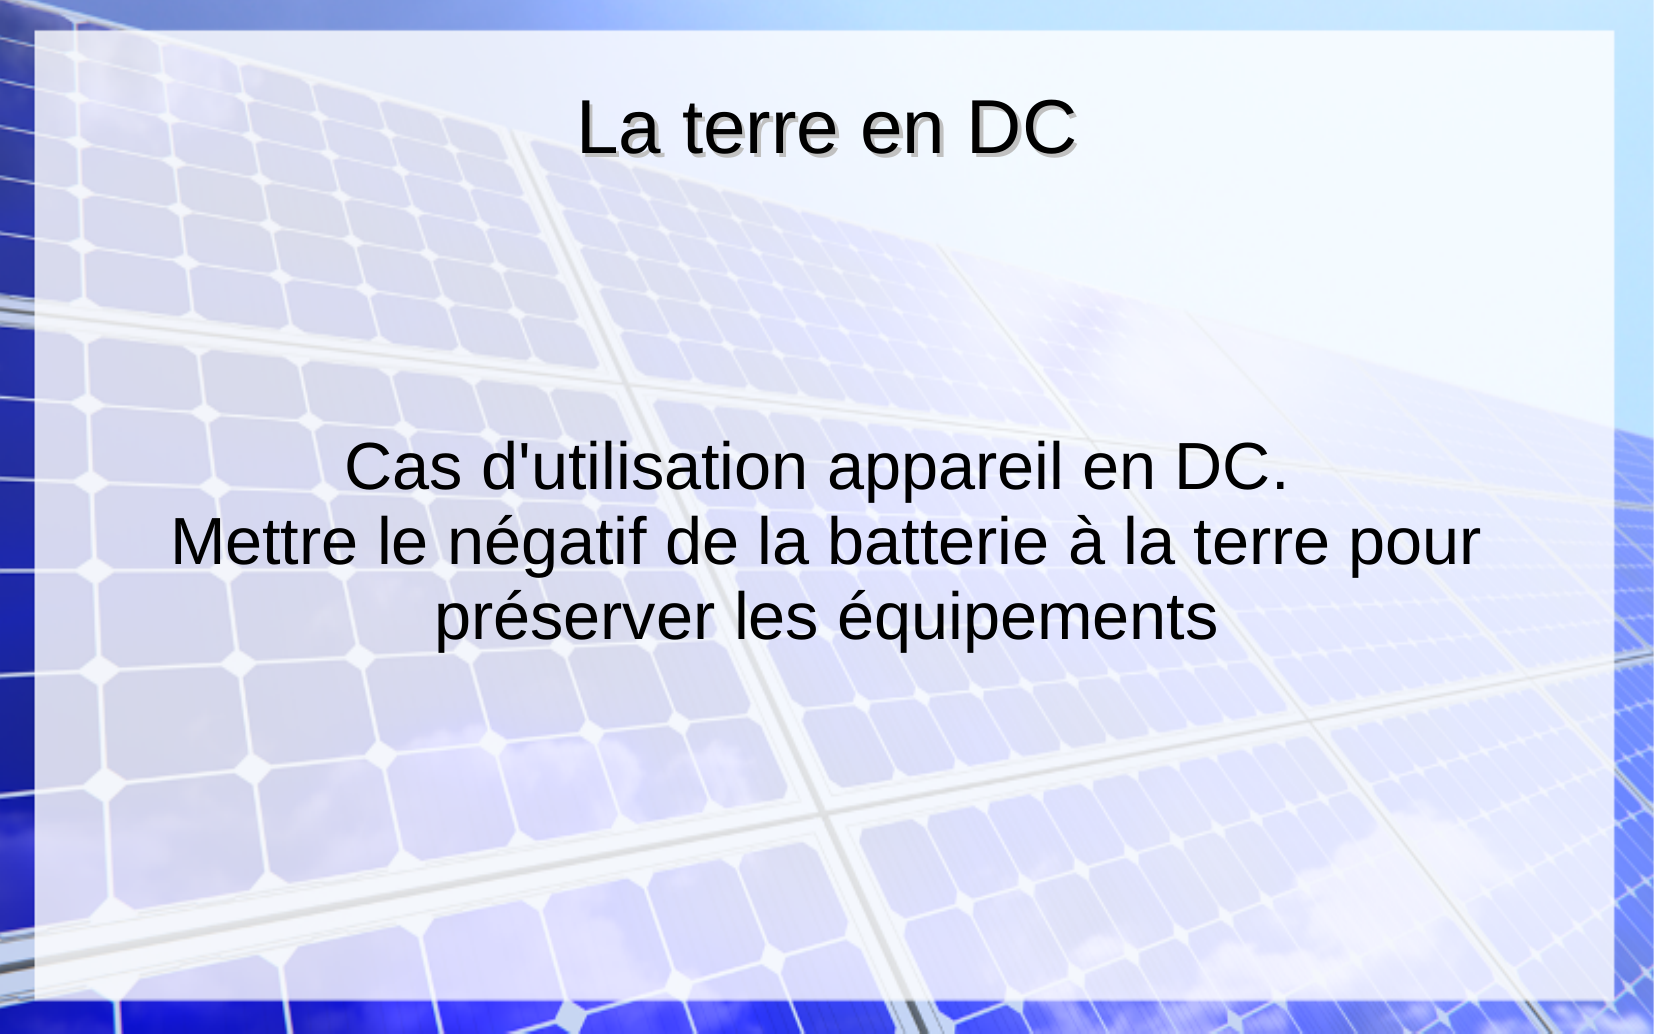

# La terre en DC
Cas d'utilisation appareil en DC.
Mettre le négatif de la batterie à la terre pour préserver les équipements